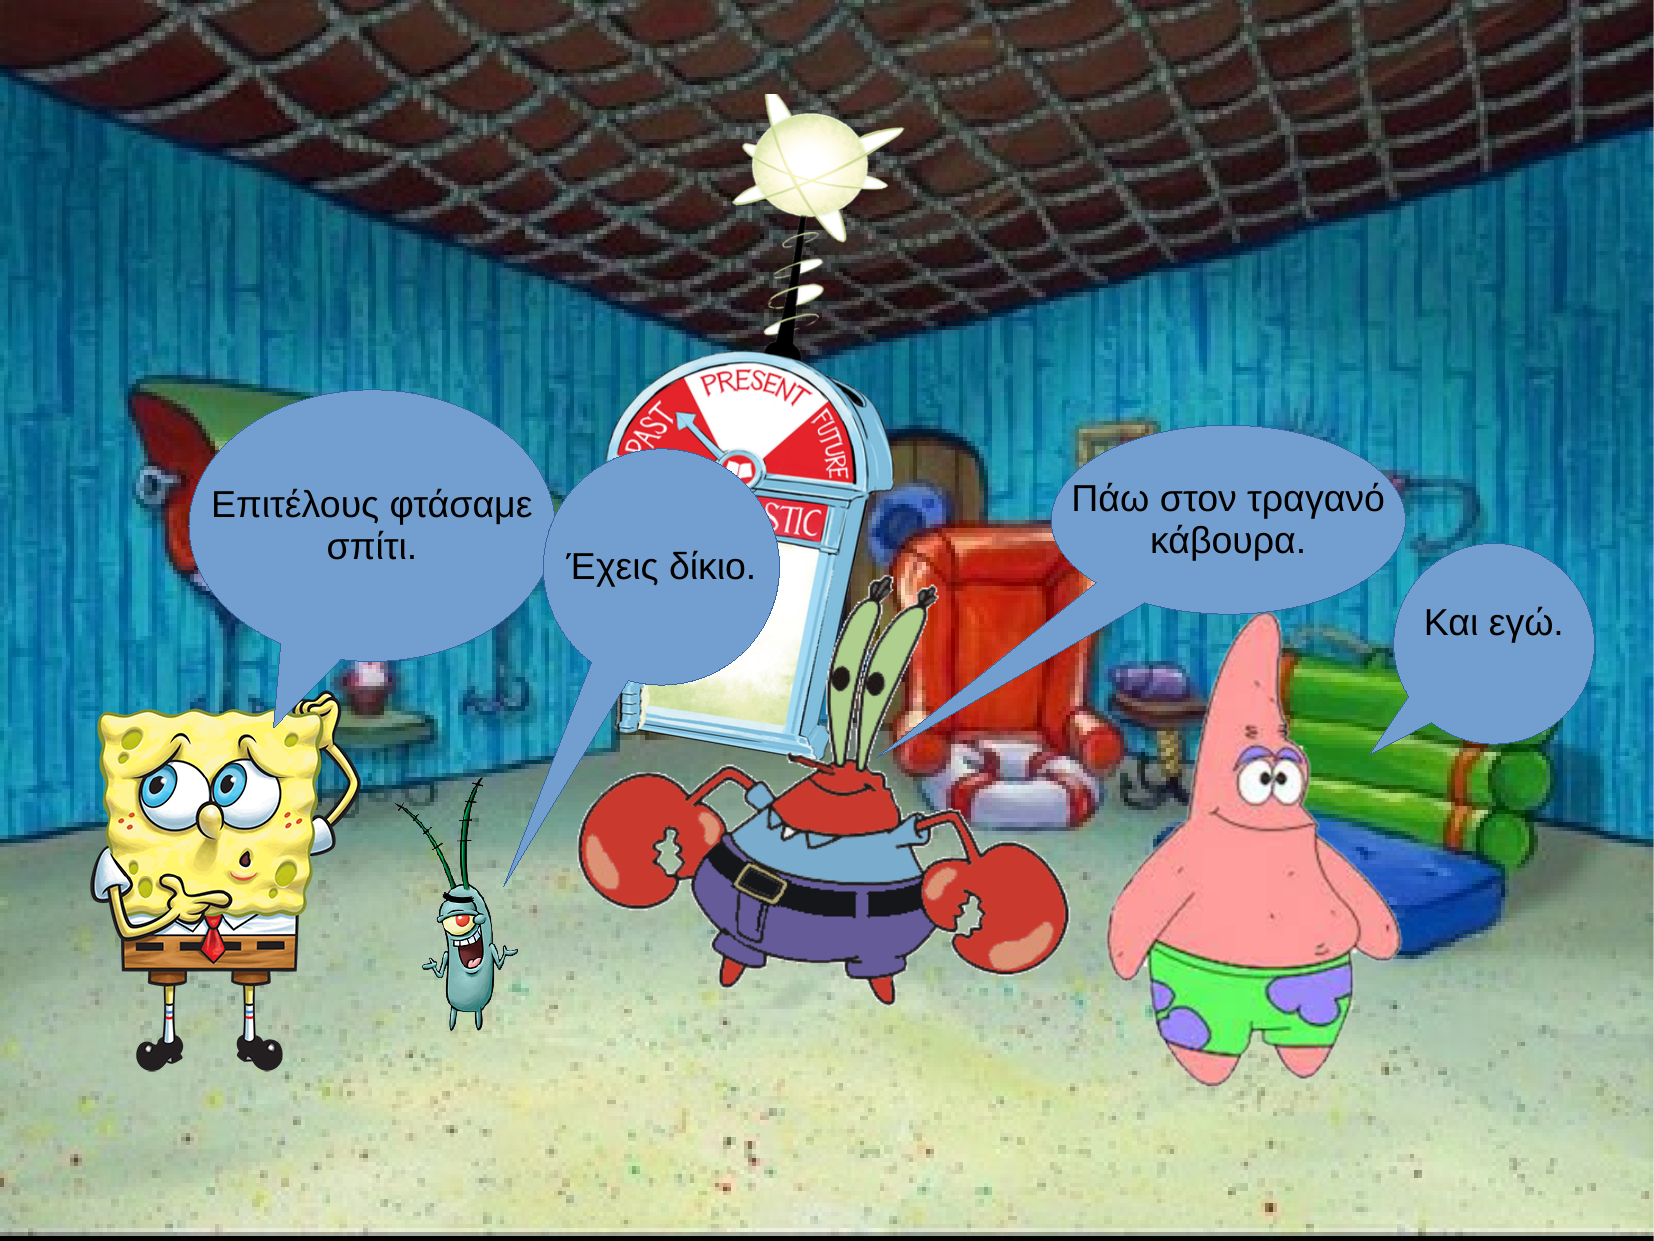

Επιτέλους φτάσαμε
σπίτι.
Πάω στον τραγανό
κάβουρα.
Έχεις δίκιο.
Και εγώ.